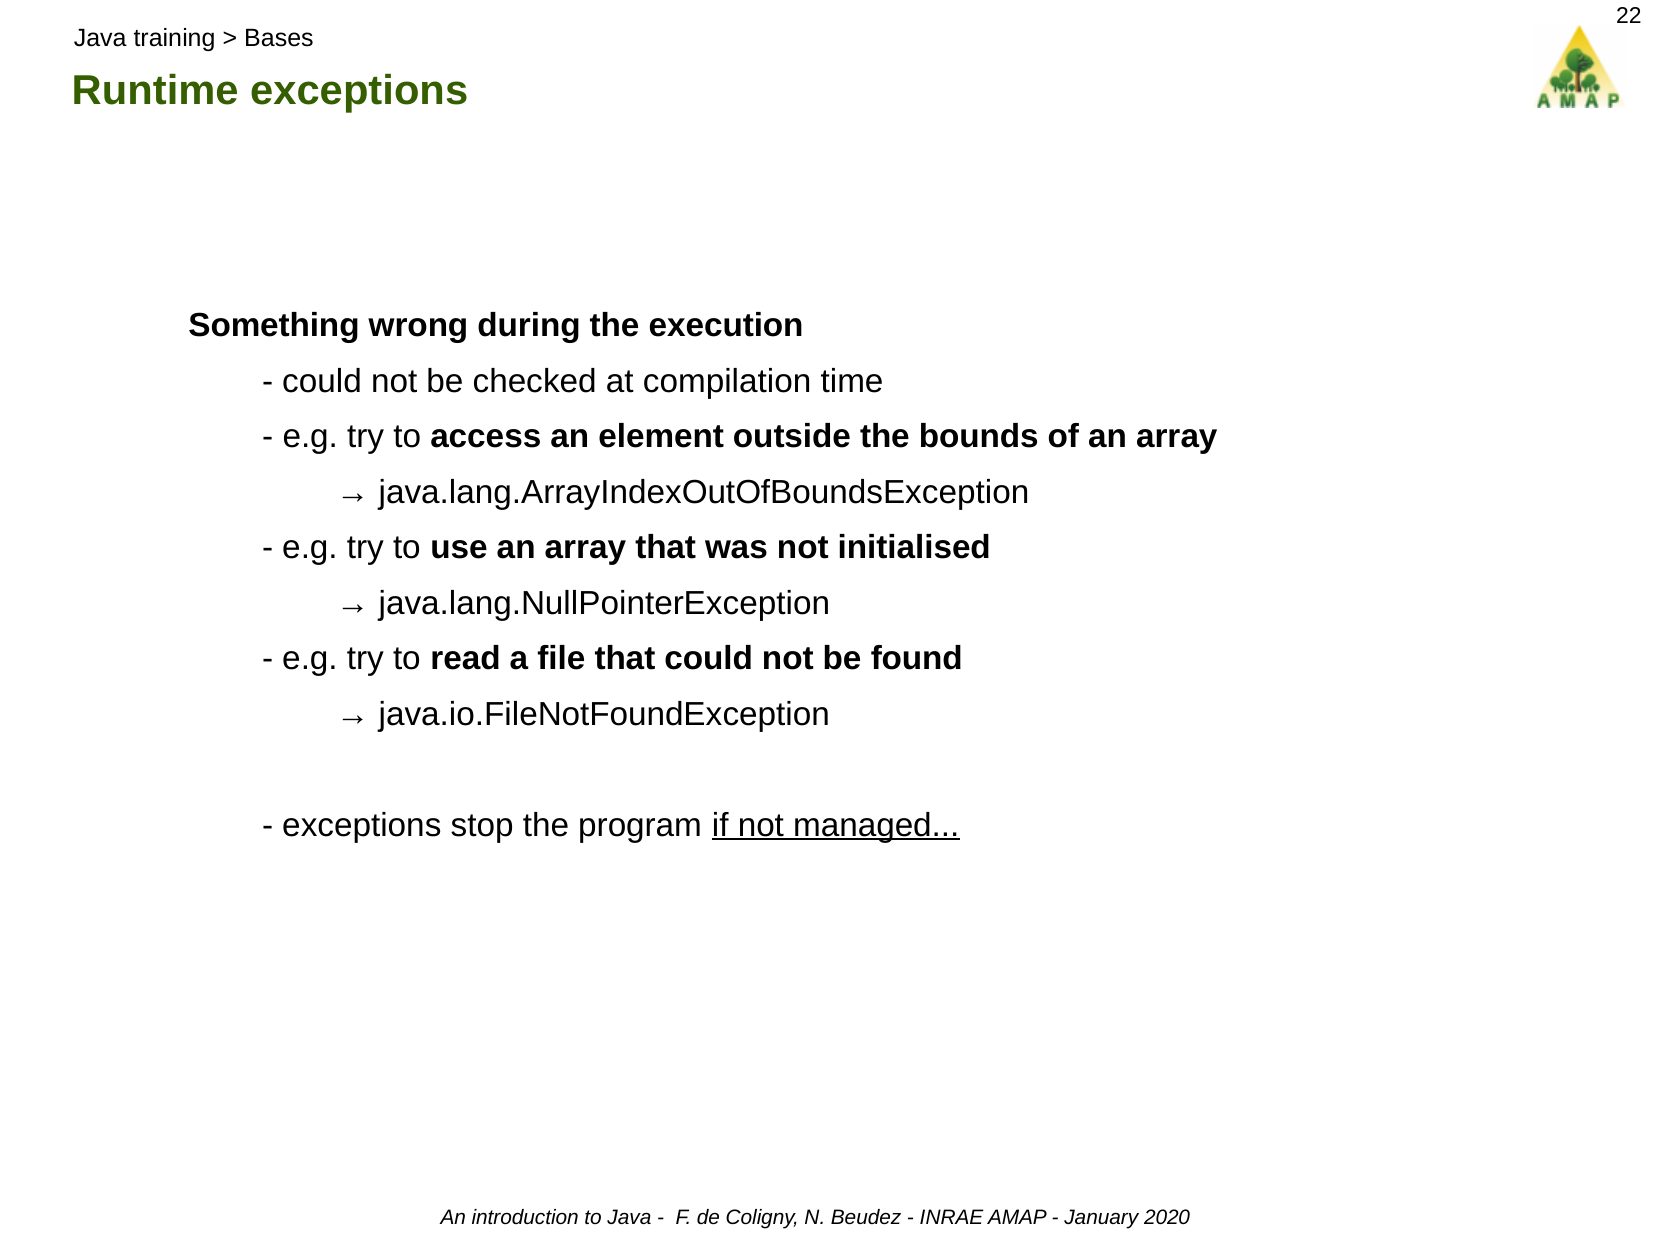

22
Java training > Bases
Runtime exceptions
Something wrong during the execution
	- could not be checked at compilation time
	- e.g. try to access an element outside the bounds of an array
		→ java.lang.ArrayIndexOutOfBoundsException
	- e.g. try to use an array that was not initialised
		→ java.lang.NullPointerException
	- e.g. try to read a file that could not be found
		→ java.io.FileNotFoundException
	- exceptions stop the program if not managed...